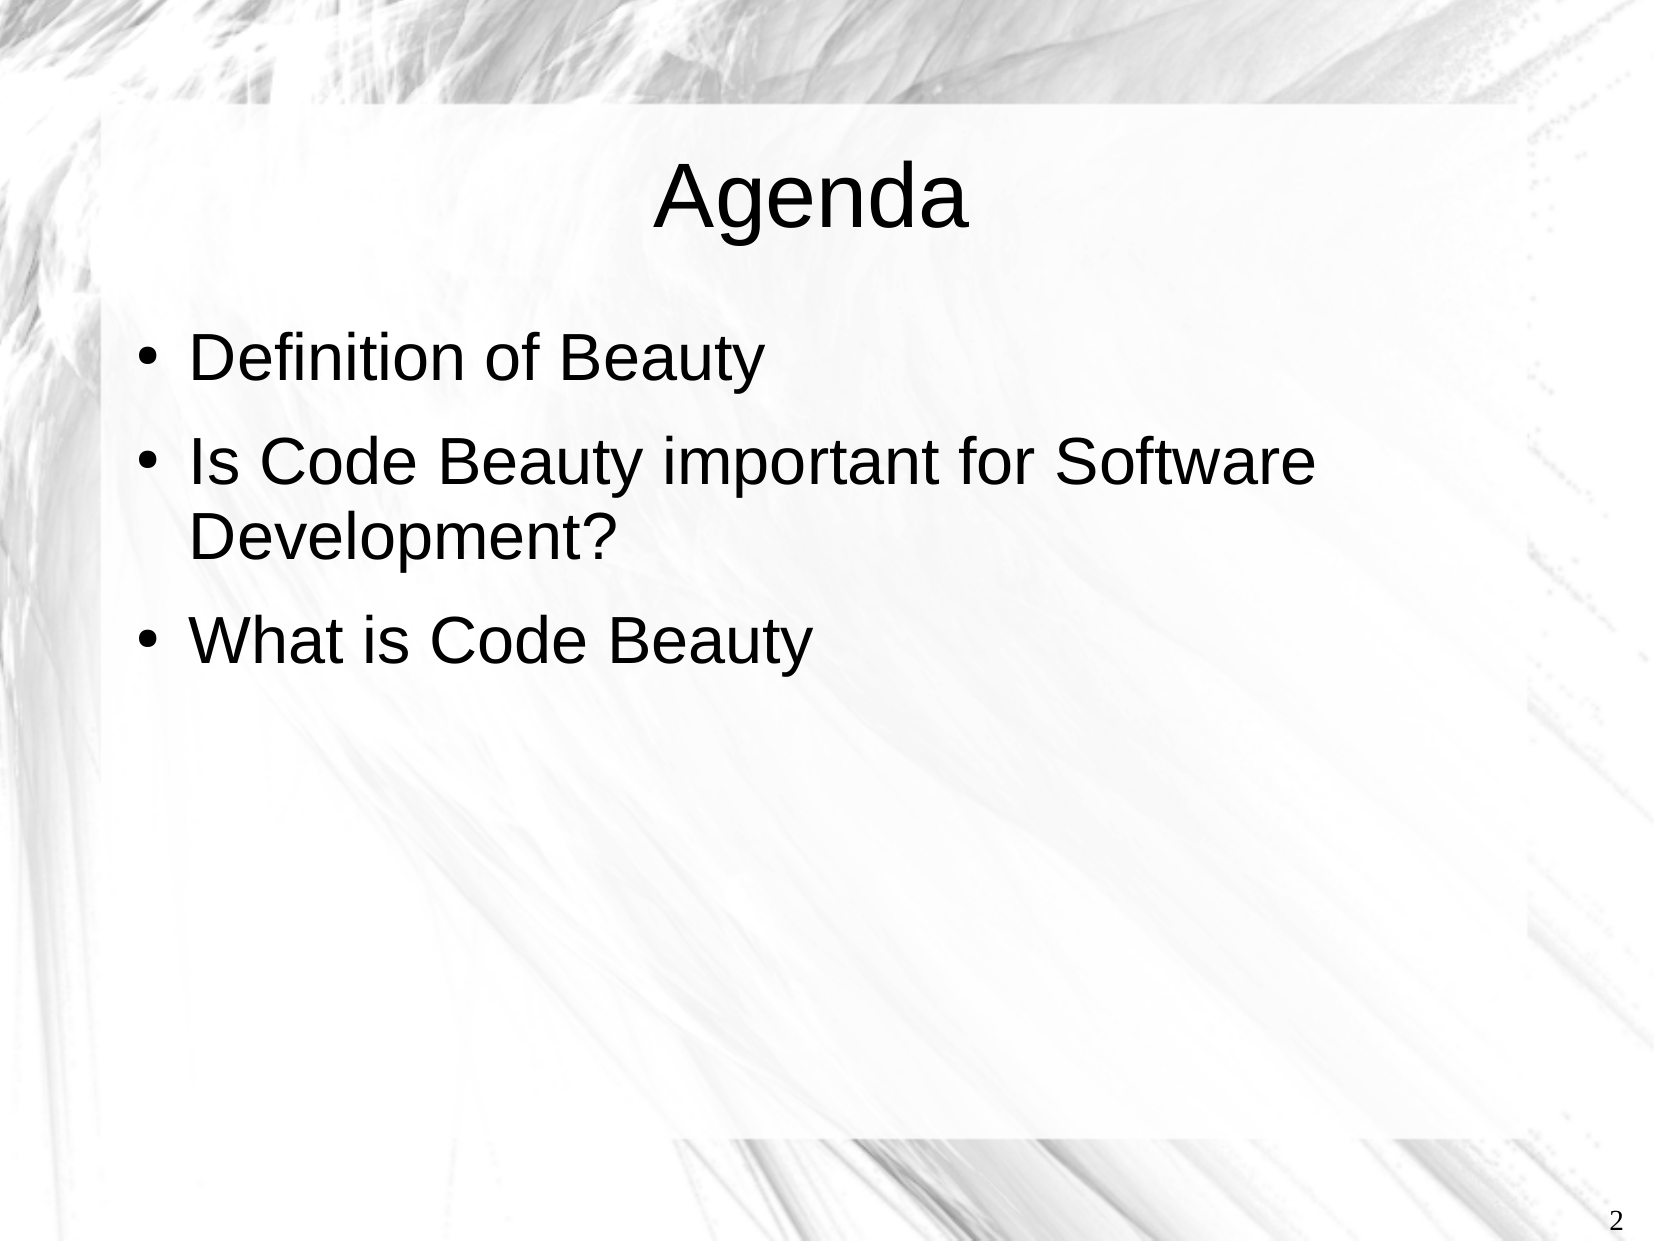

# Agenda
Definition of Beauty
Is Code Beauty important for Software Development?
What is Code Beauty
2